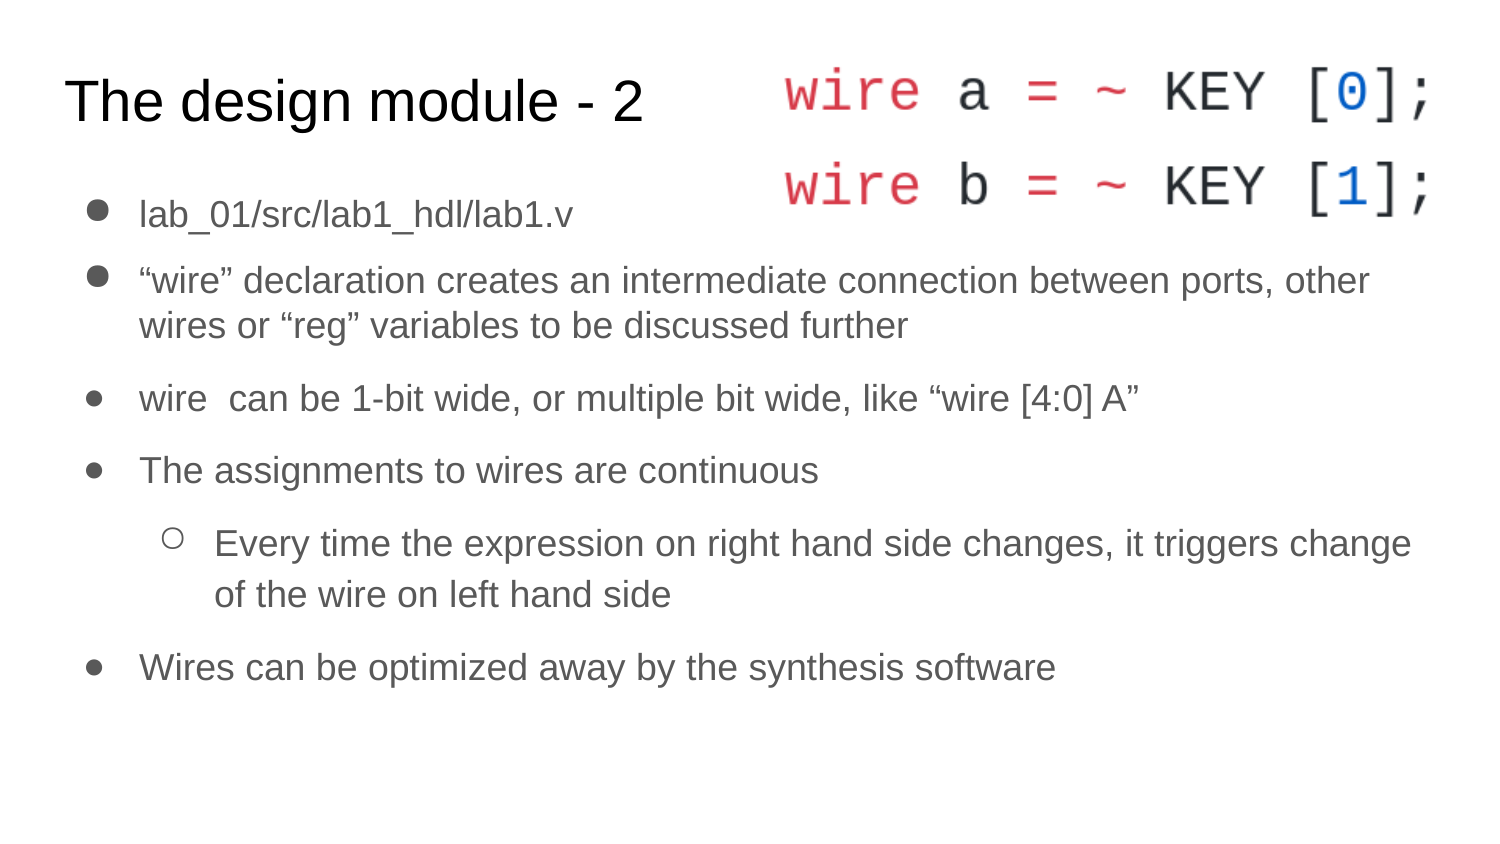

# The design module - 2
lab_01/src/lab1_hdl/lab1.v
“wire” declaration creates an intermediate connection between ports, other wires or “reg” variables to be discussed further
wire can be 1-bit wide, or multiple bit wide, like “wire [4:0] A”
The assignments to wires are continuous
Every time the expression on right hand side changes, it triggers change of the wire on left hand side
Wires can be optimized away by the synthesis software